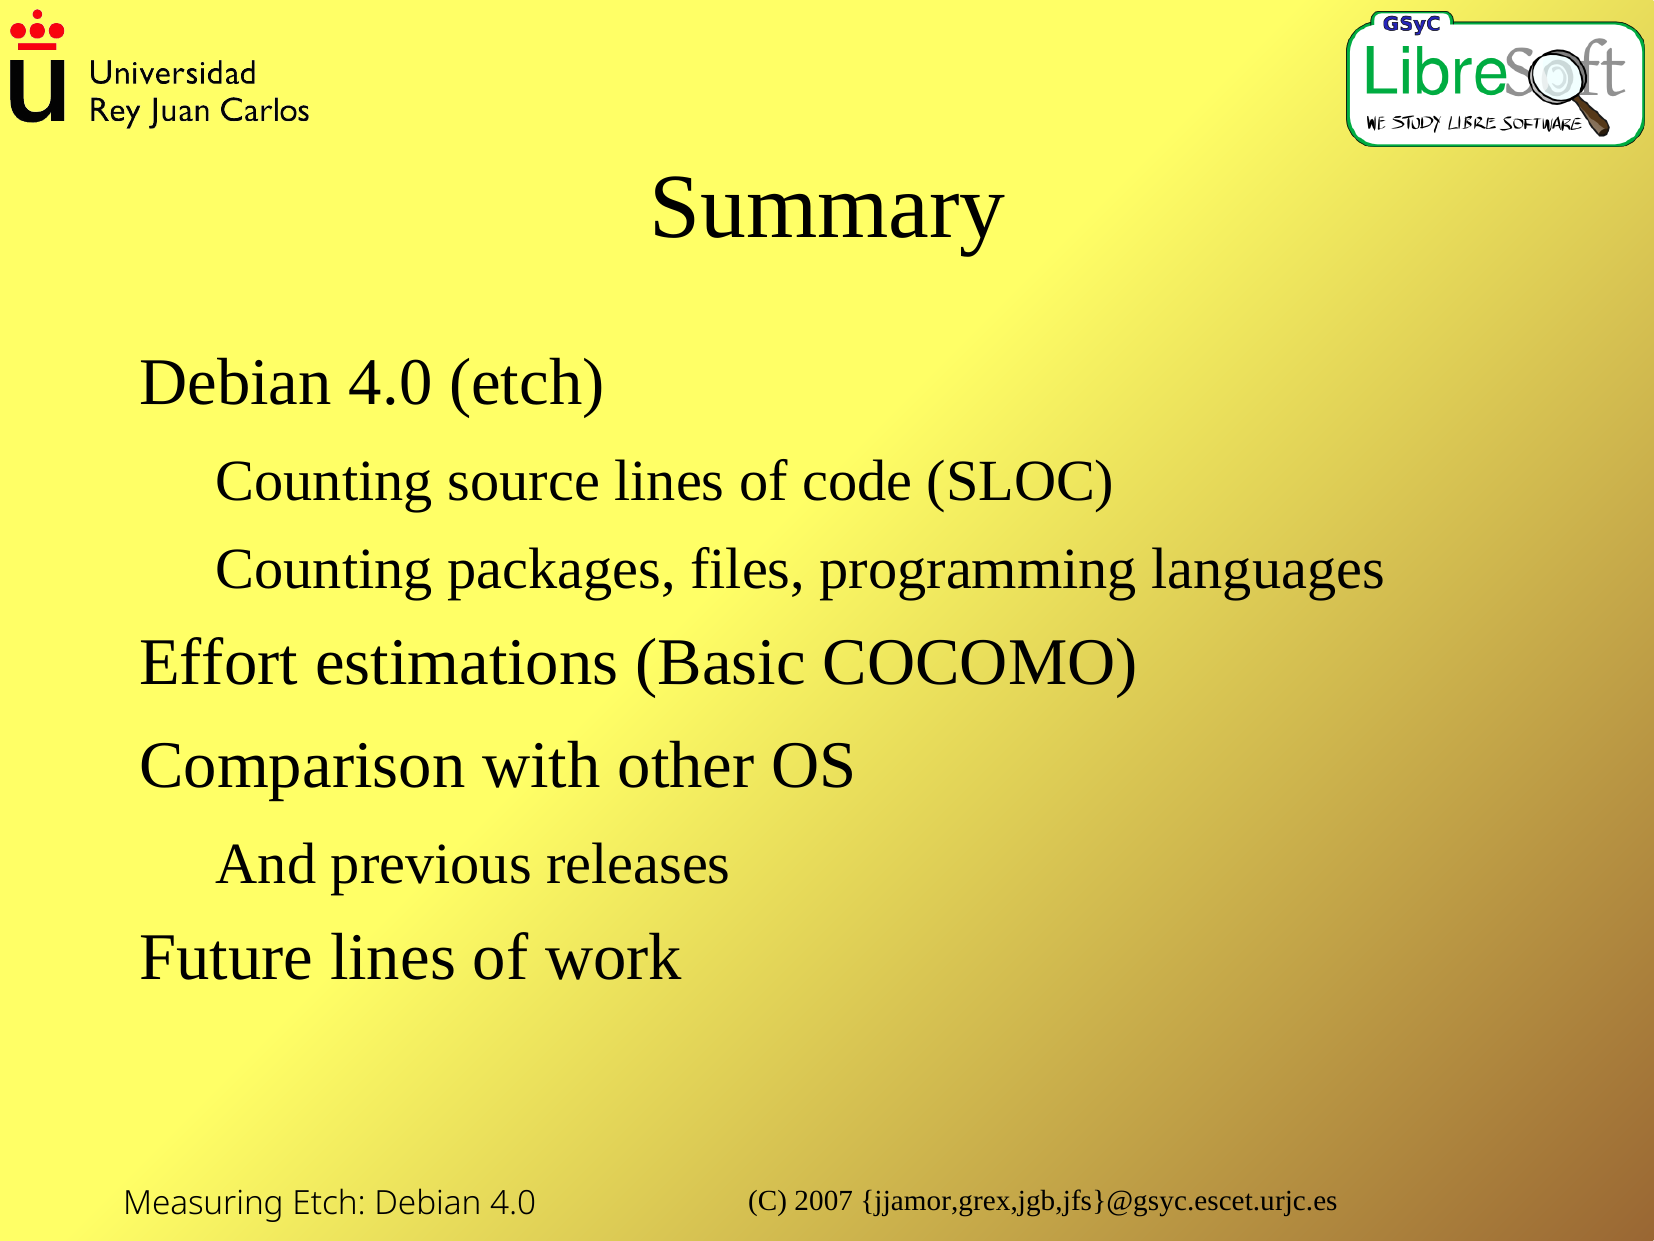

# Summary
Debian 4.0 (etch)
Counting source lines of code (SLOC)
Counting packages, files, programming languages
Effort estimations (Basic COCOMO)
Comparison with other OS
And previous releases
Future lines of work